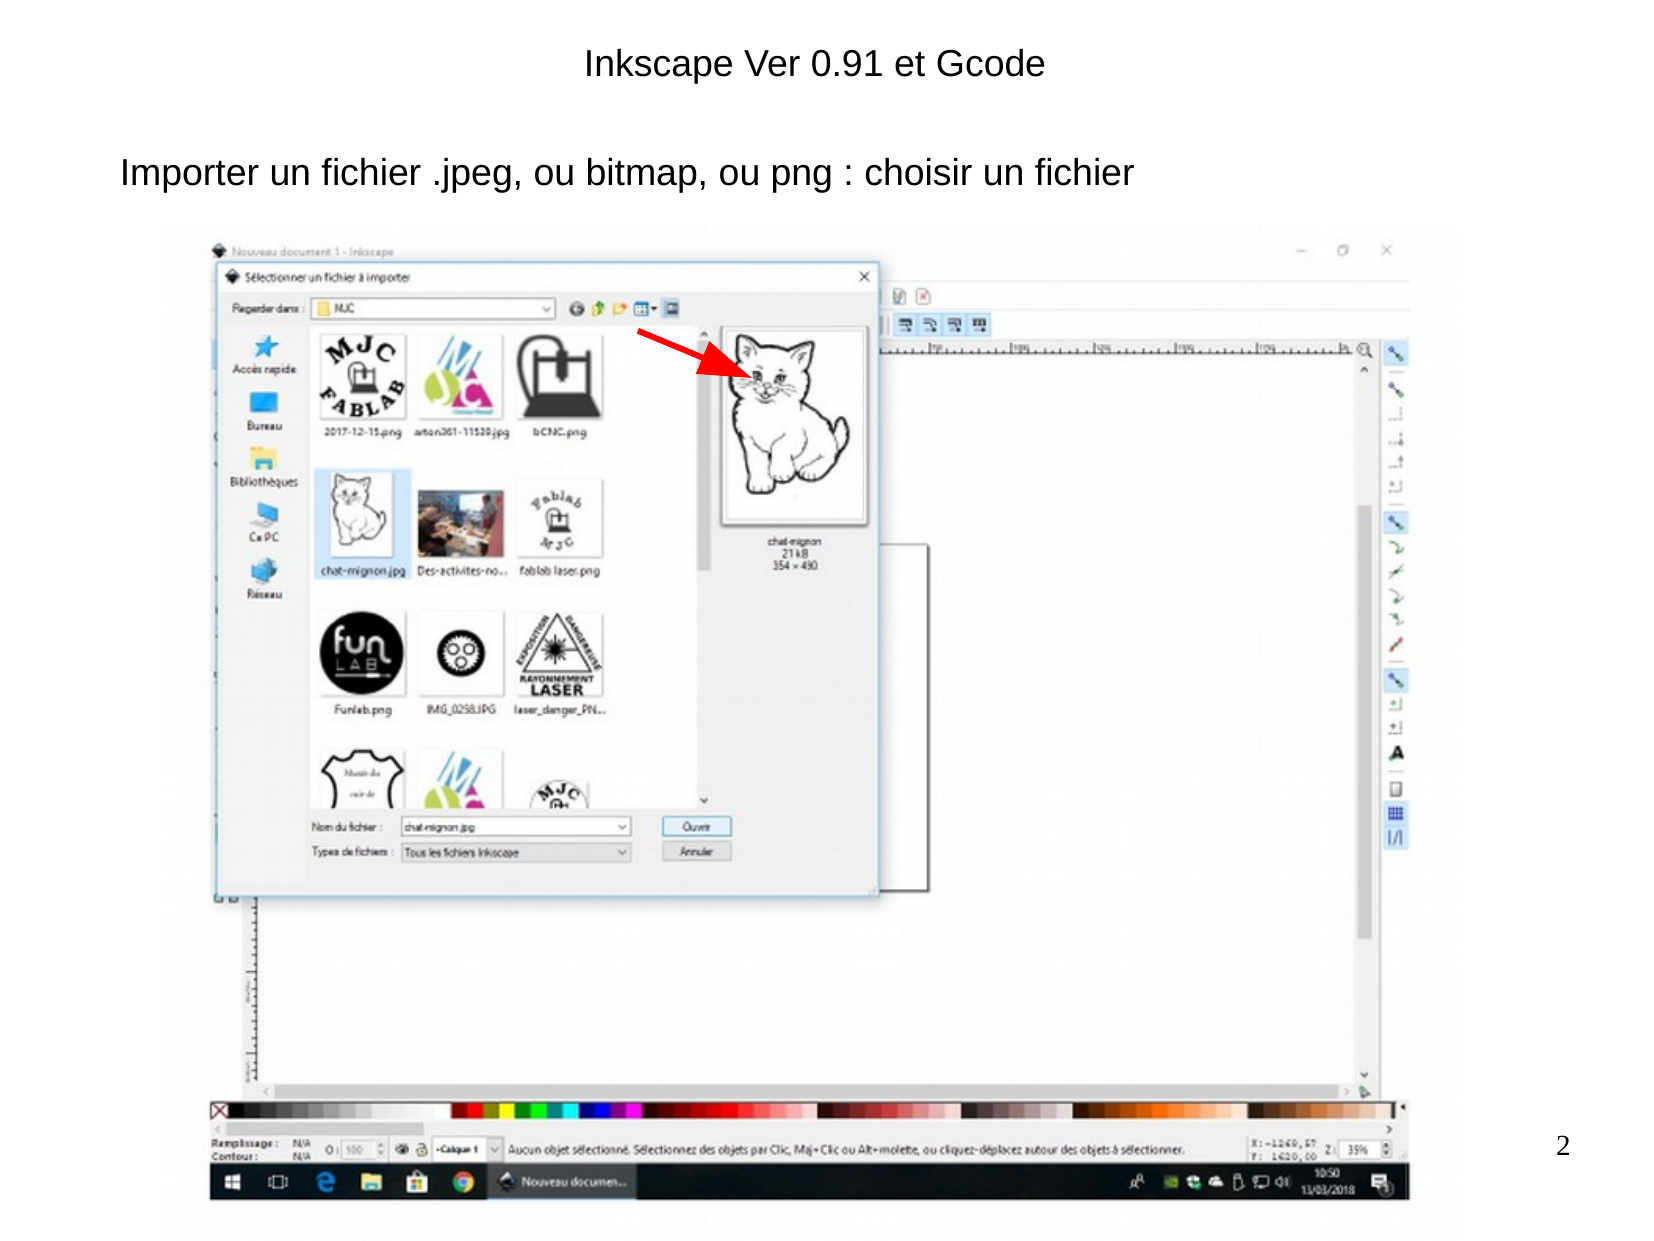

Inkscape Ver 0.91 et Gcode
 Importer un fichier .jpeg, ou bitmap, ou png : choisir un fichier
2